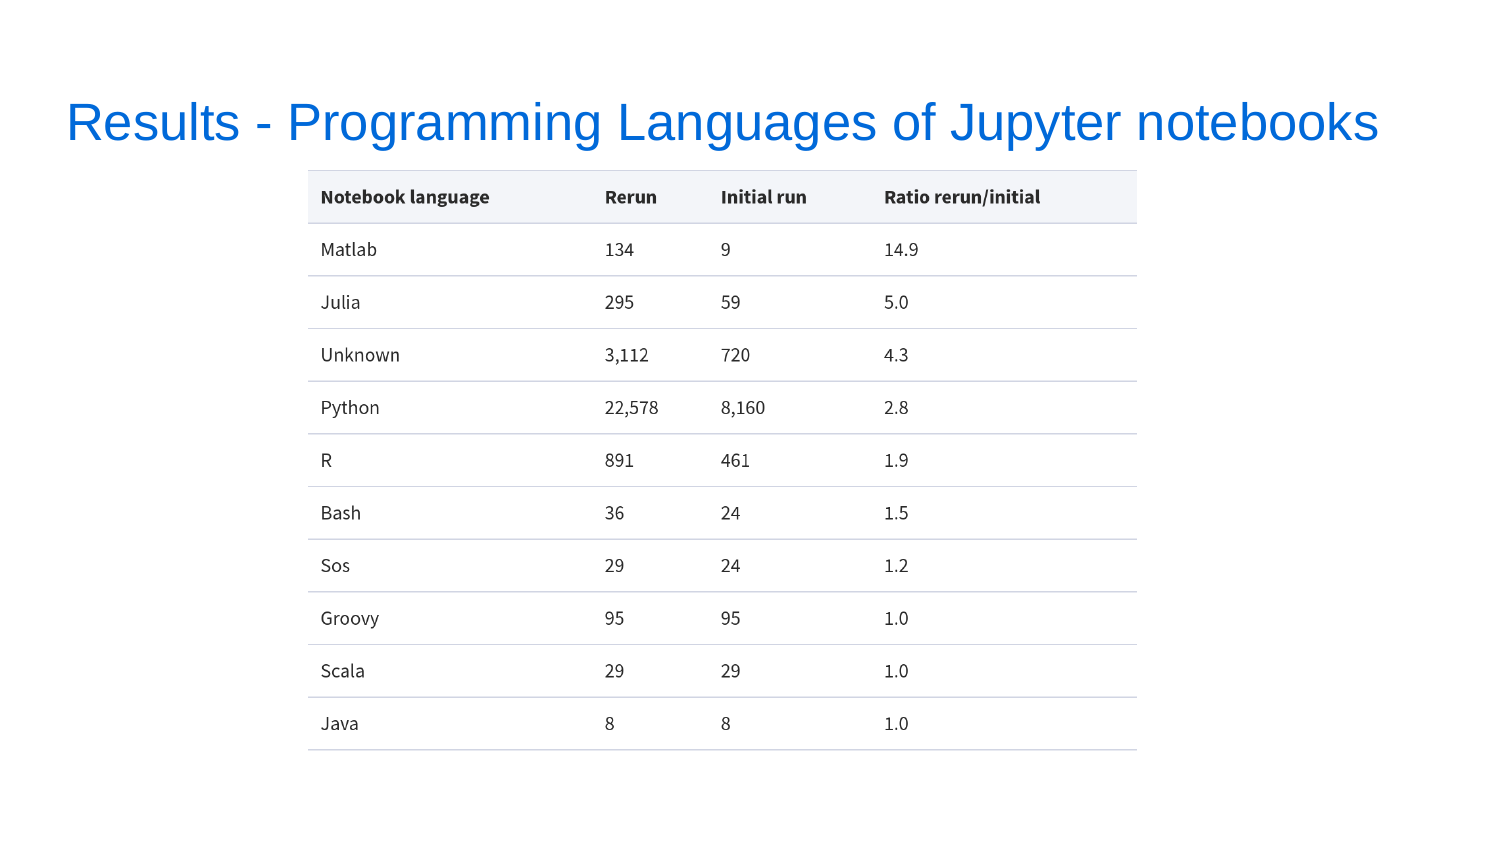

# Results - Programming Languages of Jupyter notebooks